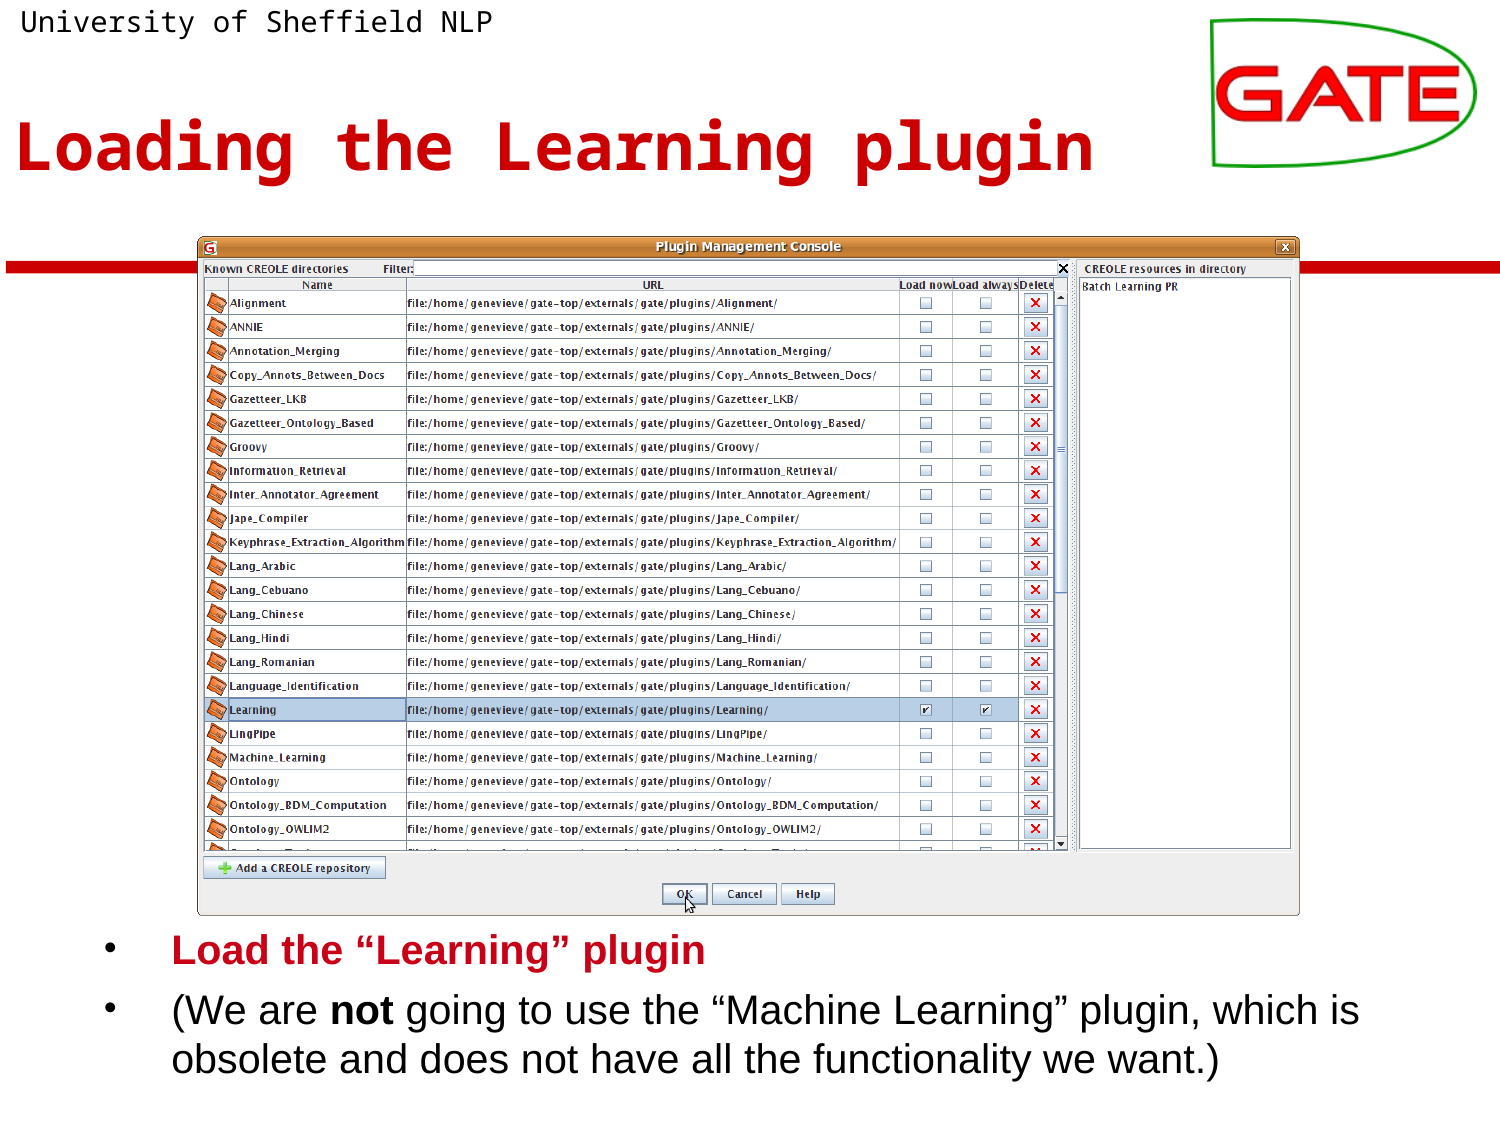

# Loading the Learning plugin
Load the “Learning” plugin
(We are not going to use the “Machine Learning” plugin, which is obsolete and does not have all the functionality we want.)